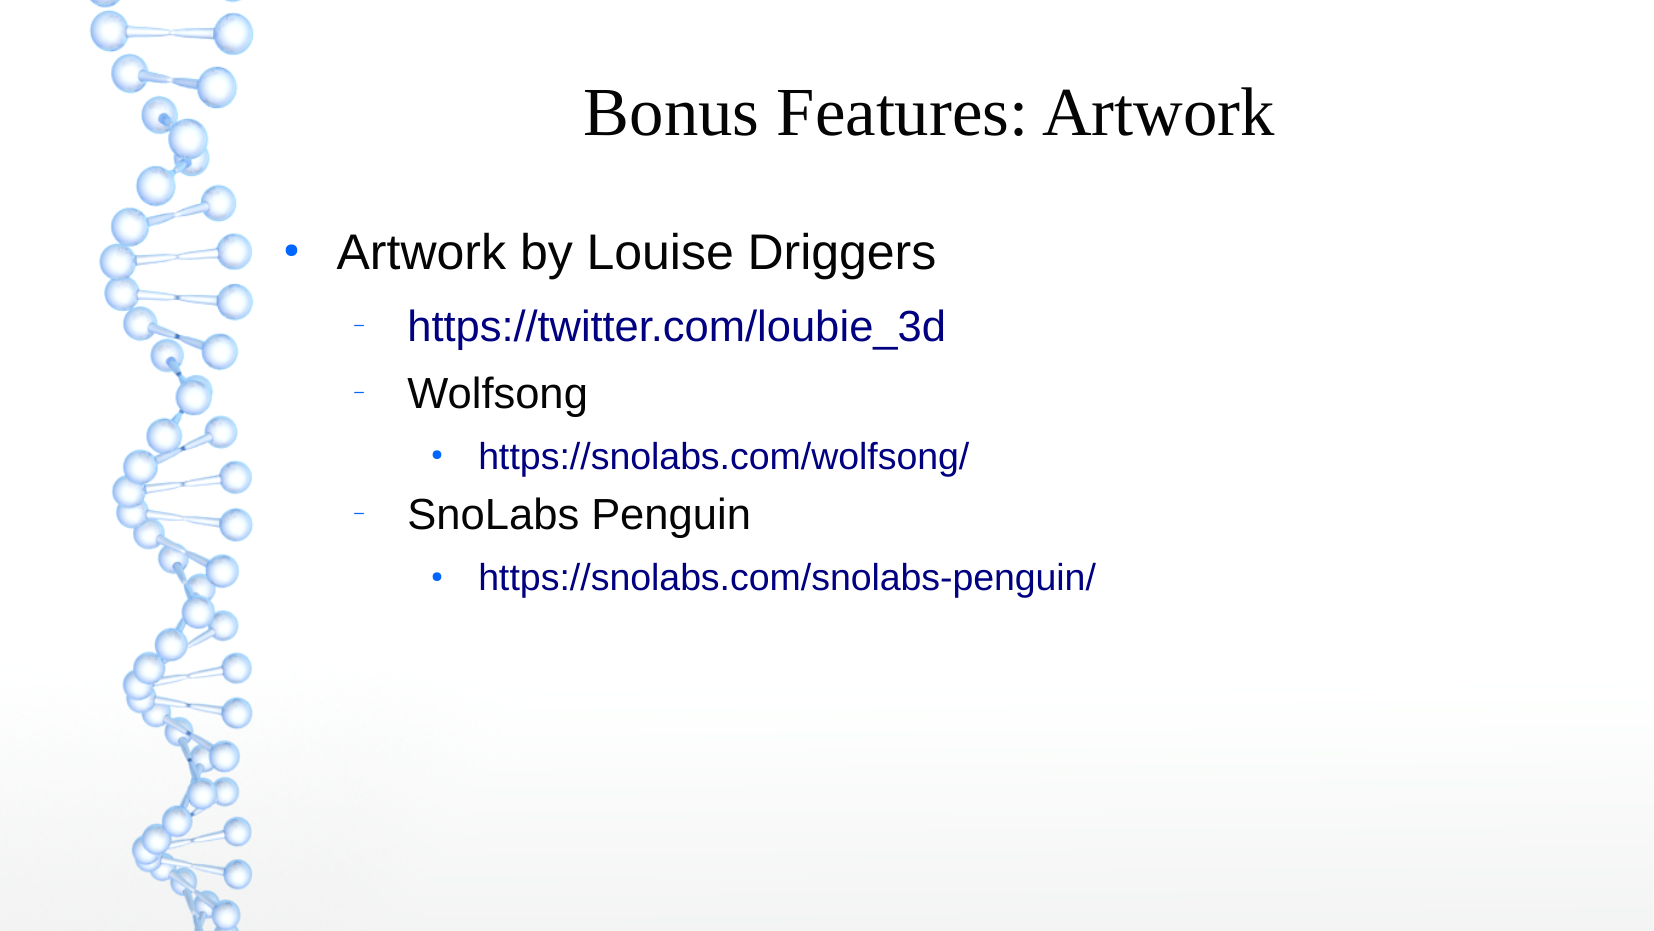

# Bonus Features: Artwork
Artwork by Louise Driggers
https://twitter.com/loubie_3d
Wolfsong
https://snolabs.com/wolfsong/
SnoLabs Penguin
https://snolabs.com/snolabs-penguin/